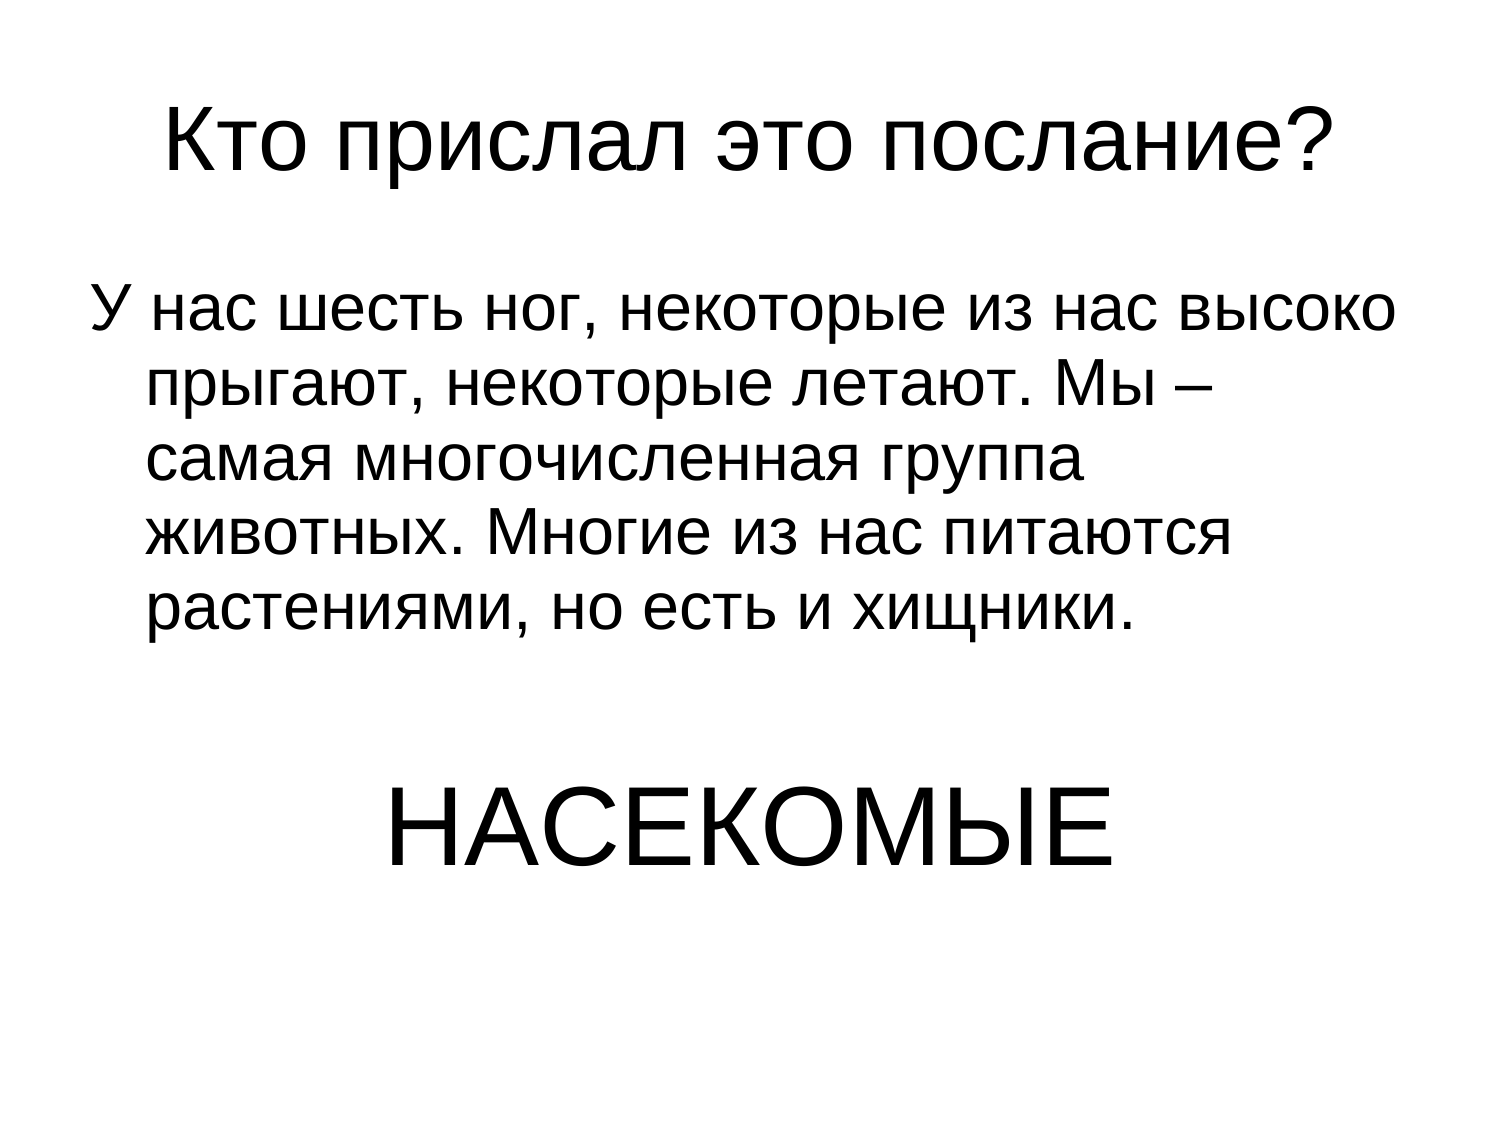

# Кто прислал это послание?
У нас шесть ног, некоторые из нас высоко прыгают, некоторые летают. Мы – самая многочисленная группа животных. Многие из нас питаются растениями, но есть и хищники.
НАСЕКОМЫЕ